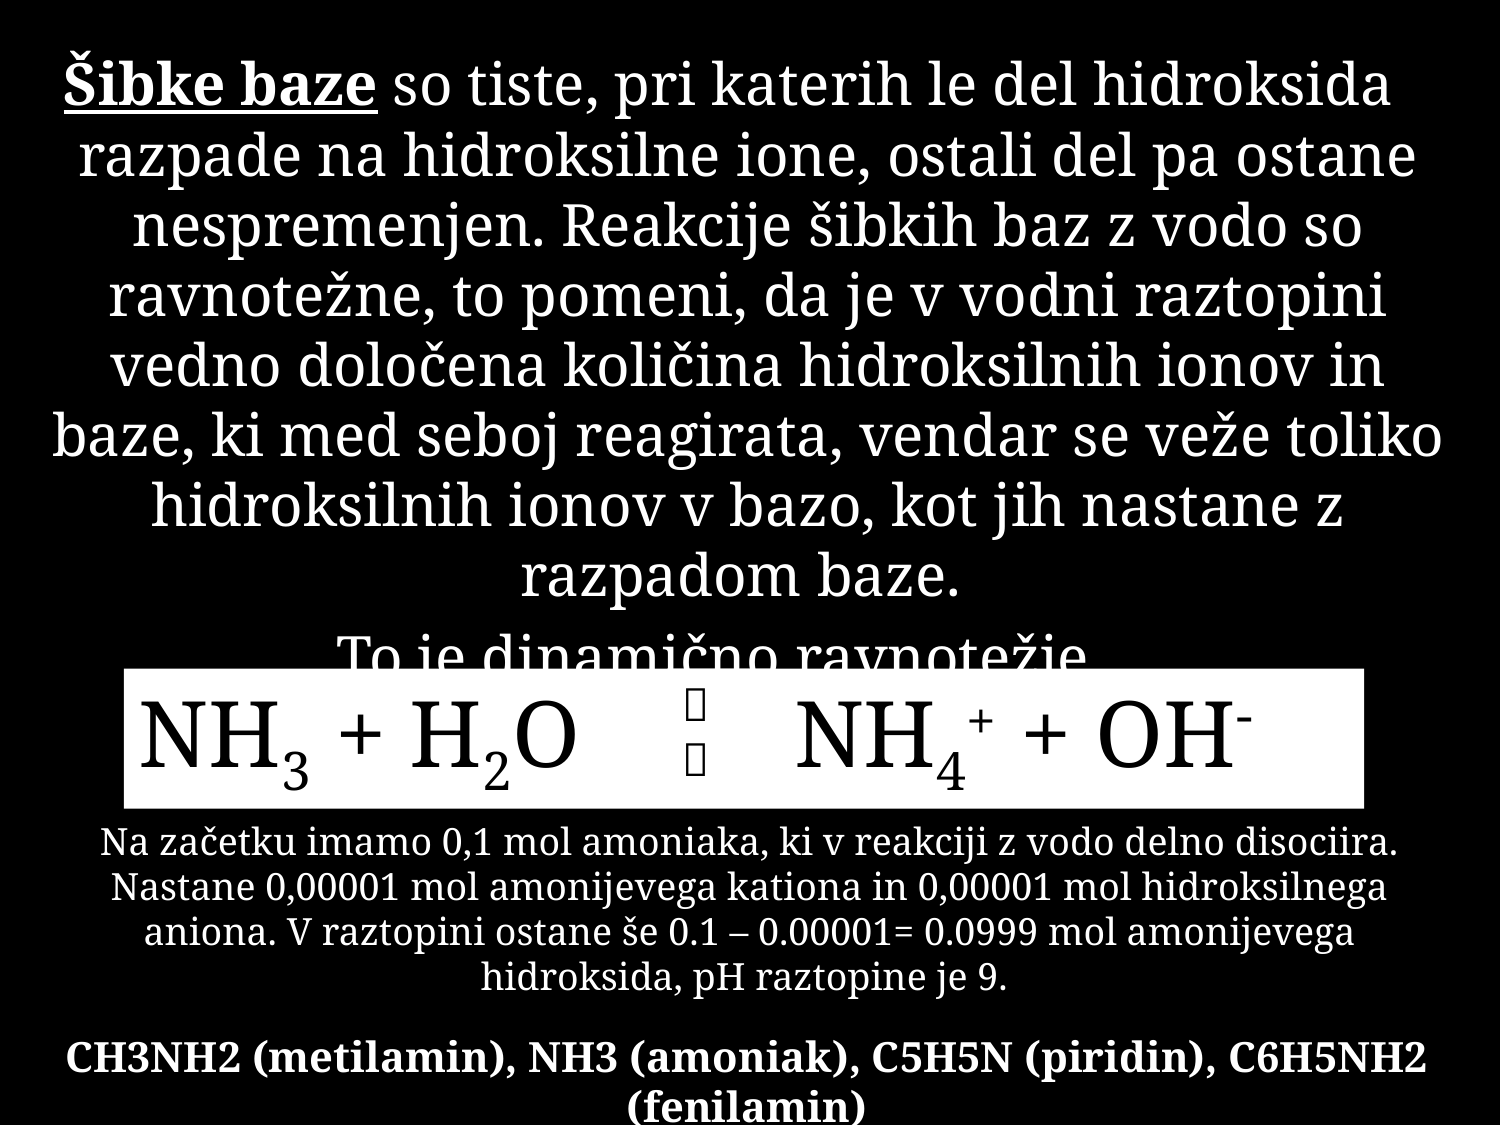

# Šibke baze so tiste, pri katerih le del hidroksida razpade na hidroksilne ione, ostali del pa ostane nespremenjen. Reakcije šibkih baz z vodo so ravnotežne, to pomeni, da je v vodni raztopini vedno določena količina hidroksilnih ionov in baze, ki med seboj reagirata, vendar se veže toliko hidroksilnih ionov v bazo, kot jih nastane z razpadom baze.
To je dinamično ravnotežje.
NH3 + H2O NH4+ + OH-


Na začetku imamo 0,1 mol amoniaka, ki v reakciji z vodo delno disociira. Nastane 0,00001 mol amonijevega kationa in 0,00001 mol hidroksilnega aniona. V raztopini ostane še 0.1 – 0.00001= 0.0999 mol amonijevega hidroksida, pH raztopine je 9.
CH3NH2 (metilamin), NH3 (amoniak), C5H5N (piridin), C6H5NH2 (fenilamin)